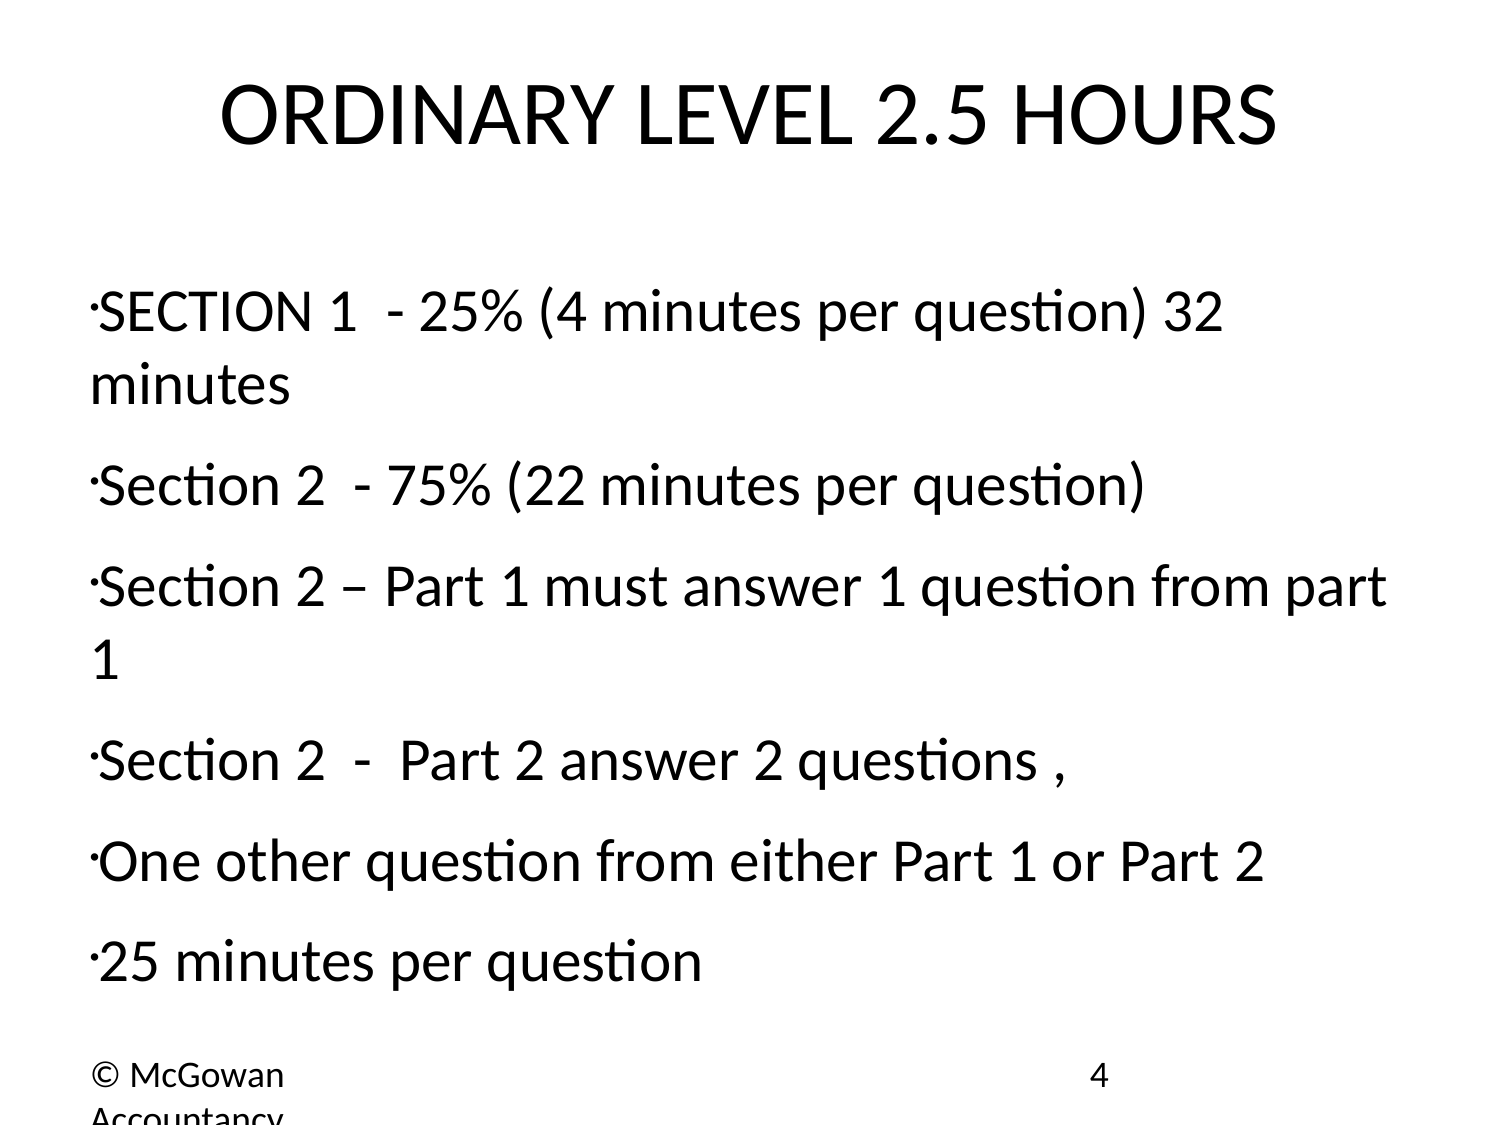

# ORDINARY LEVEL 2.5 HOURS
SECTION 1 - 25% (4 minutes per question) 32 minutes
Section 2 - 75% (22 minutes per question)
Section 2 – Part 1 must answer 1 question from part 1
Section 2 - Part 2 answer 2 questions ,
One other question from either Part 1 or Part 2
25 minutes per question
© McGowan Accountancy Services
4